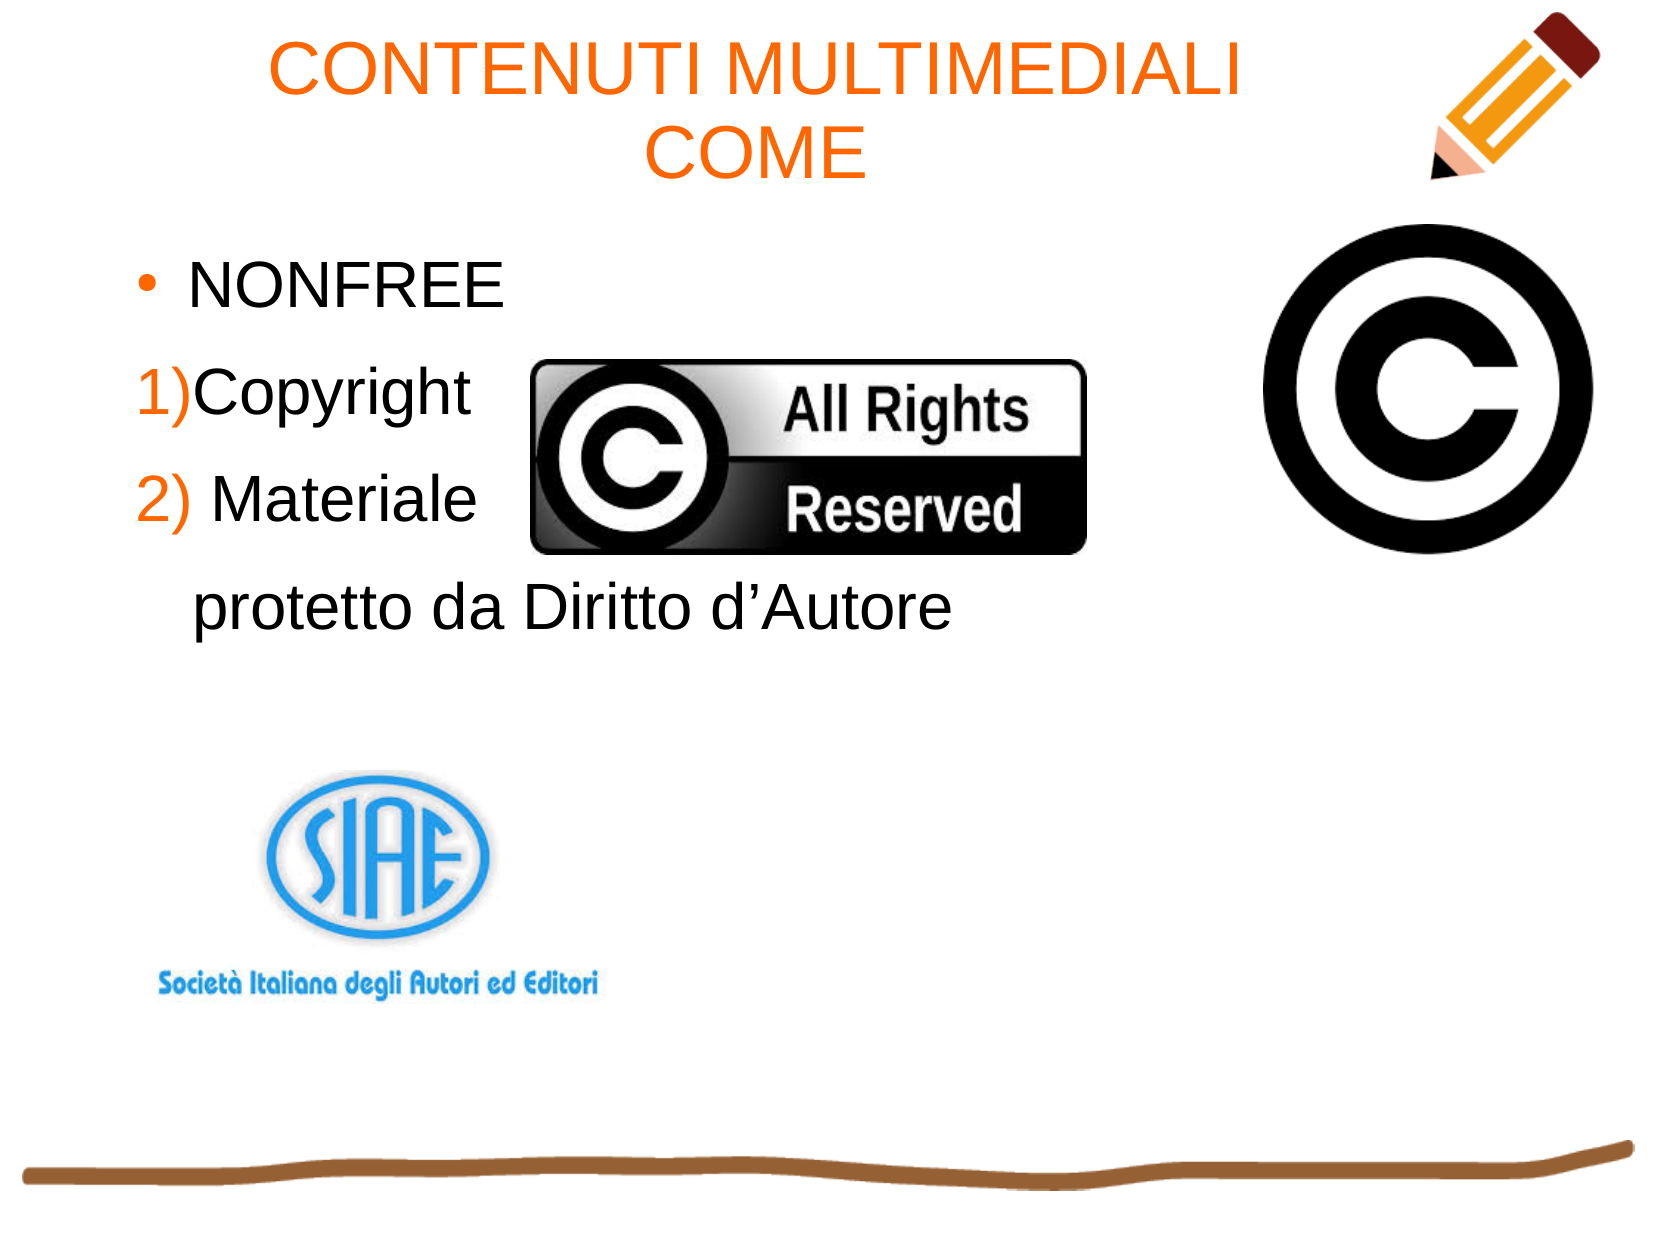

# CONTENUTI MULTIMEDIALI COME
NONFREE
Copyright
 Materiale
protetto da Diritto d’Autore